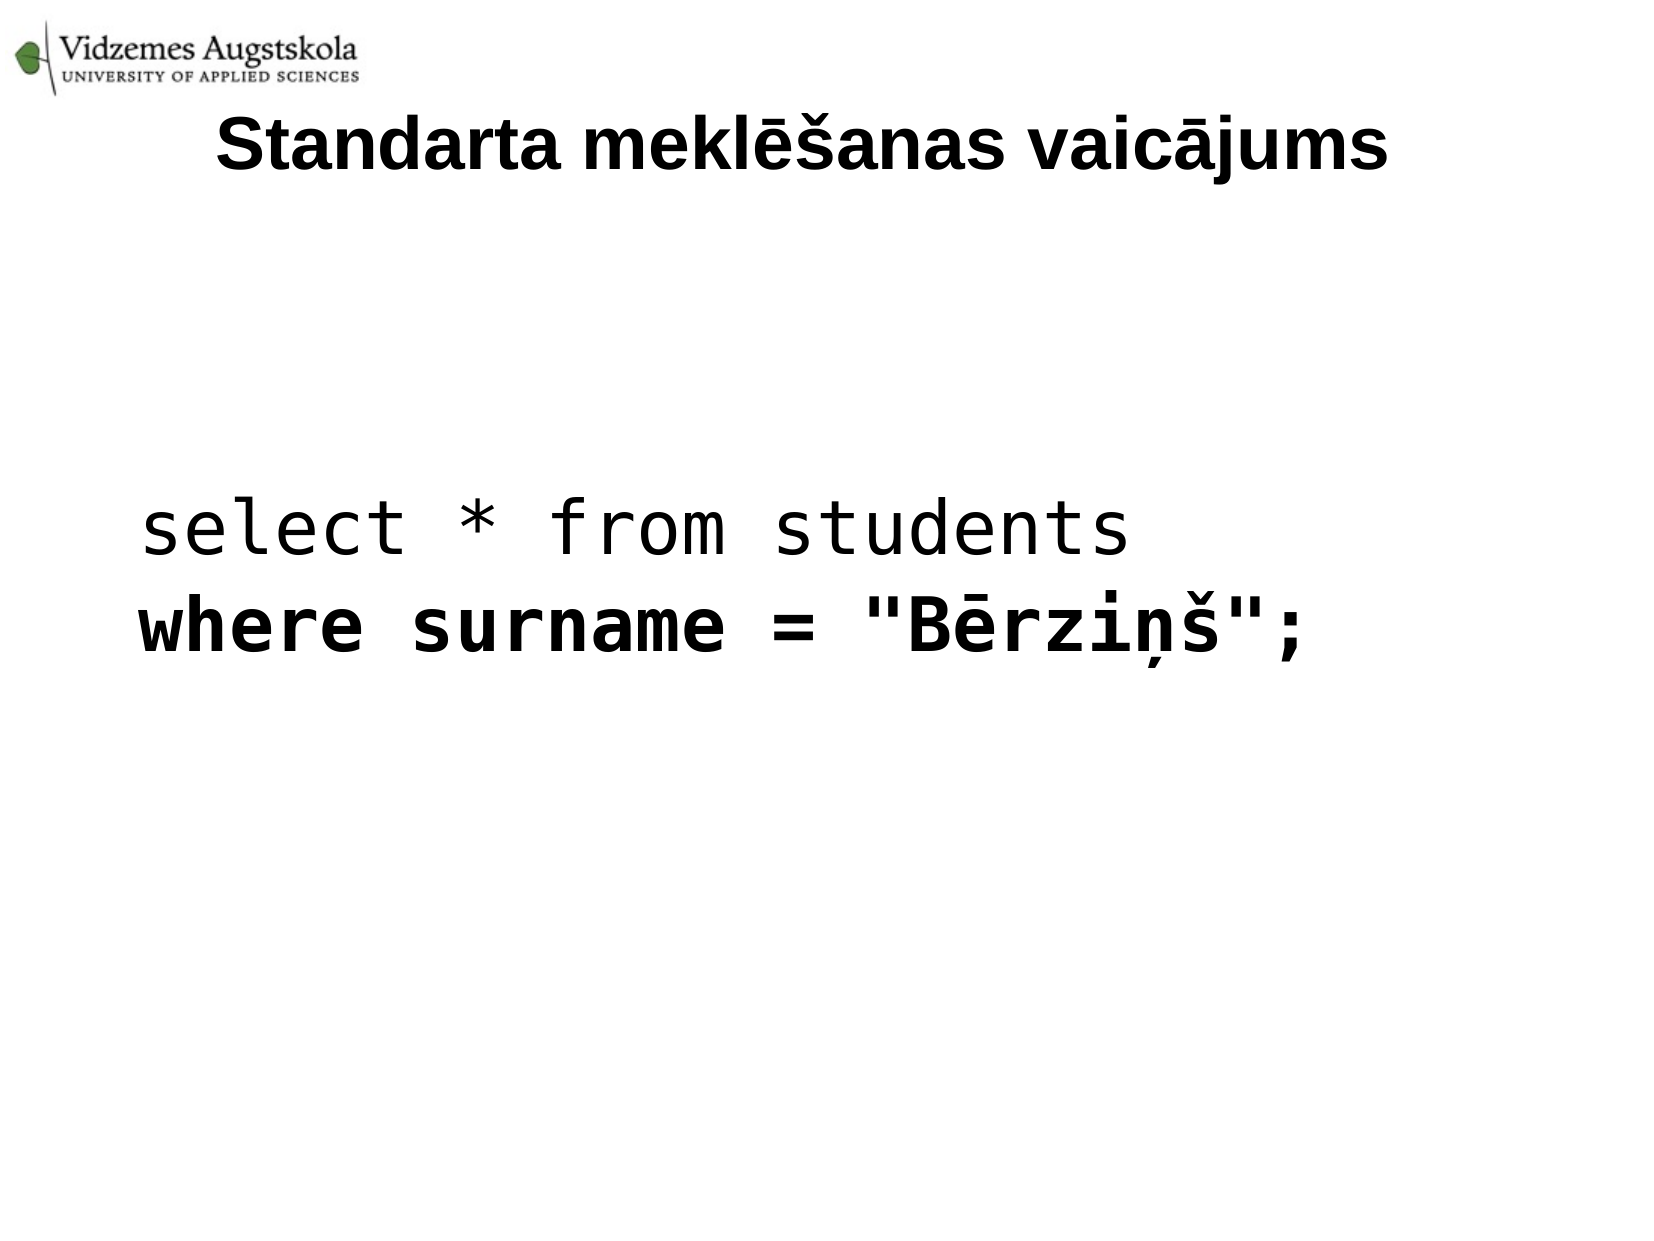

# Standarta meklēšanas vaicājums
select * from students
where surname = "Bērziņš";